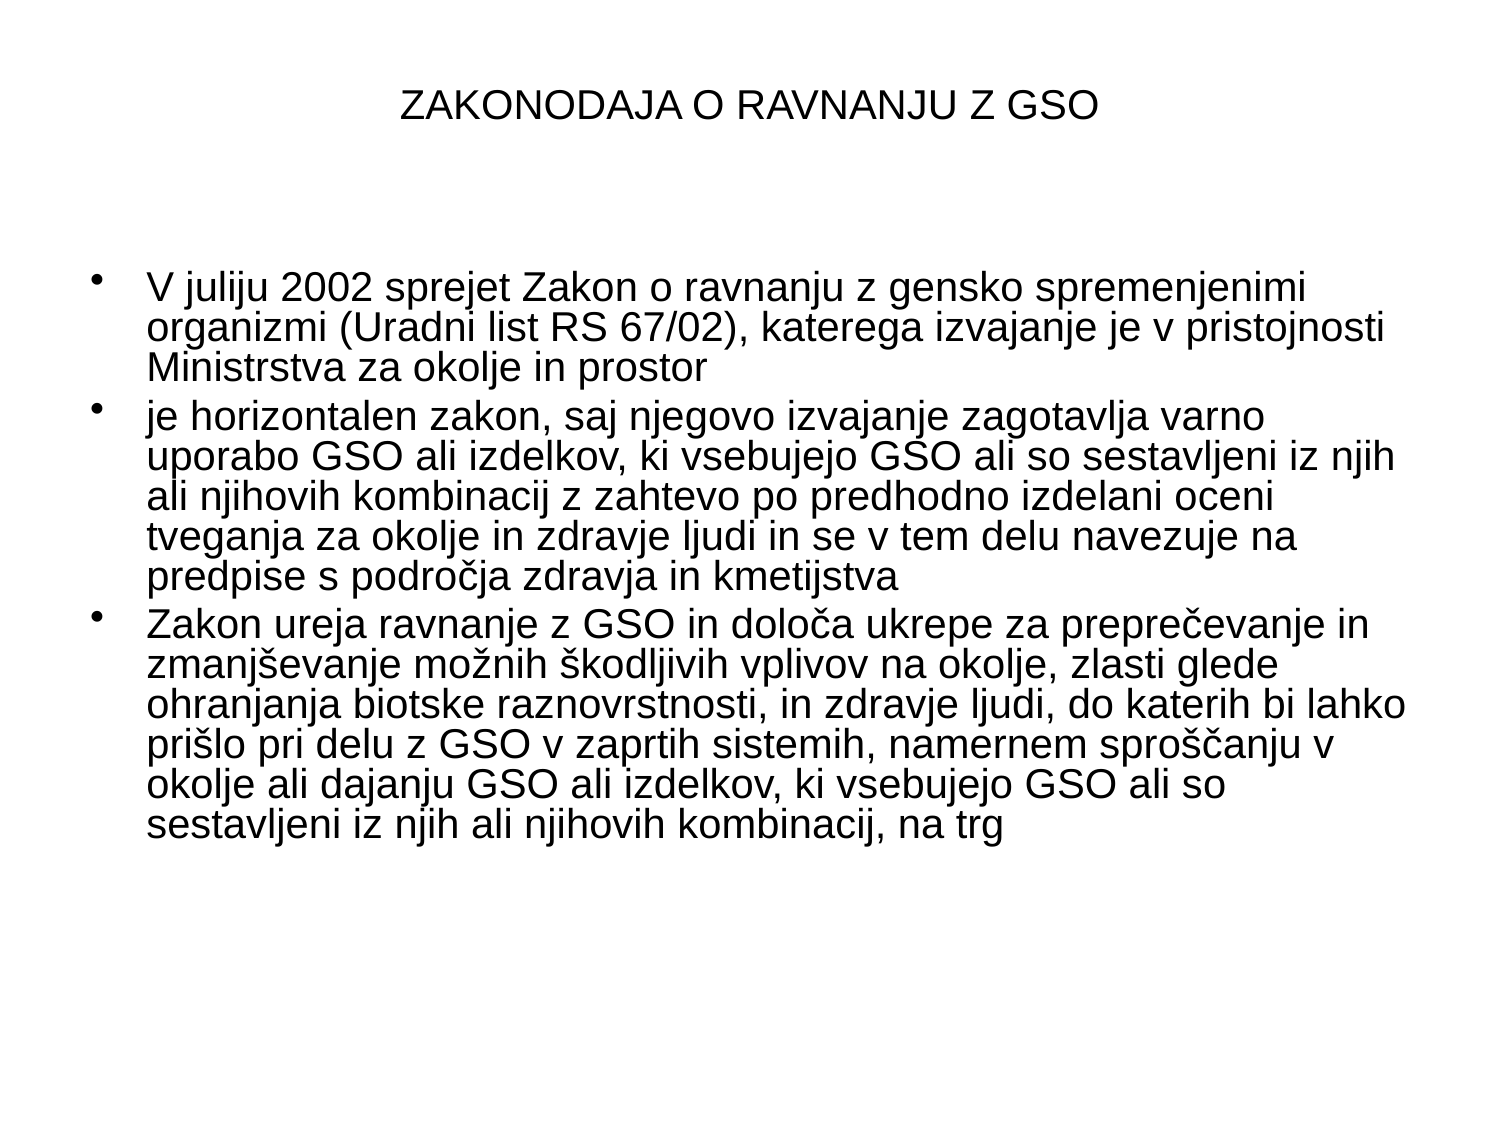

# ZAKONODAJA O RAVNANJU Z GSO
V juliju 2002 sprejet Zakon o ravnanju z gensko spremenjenimi organizmi (Uradni list RS 67/02), katerega izvajanje je v pristojnosti Ministrstva za okolje in prostor
je horizontalen zakon, saj njegovo izvajanje zagotavlja varno uporabo GSO ali izdelkov, ki vsebujejo GSO ali so sestavljeni iz njih ali njihovih kombinacij z zahtevo po predhodno izdelani oceni tveganja za okolje in zdravje ljudi in se v tem delu navezuje na predpise s področja zdravja in kmetijstva
Zakon ureja ravnanje z GSO in določa ukrepe za preprečevanje in zmanjševanje možnih škodljivih vplivov na okolje, zlasti glede ohranjanja biotske raznovrstnosti, in zdravje ljudi, do katerih bi lahko prišlo pri delu z GSO v zaprtih sistemih, namernem sproščanju v okolje ali dajanju GSO ali izdelkov, ki vsebujejo GSO ali so sestavljeni iz njih ali njihovih kombinacij, na trg